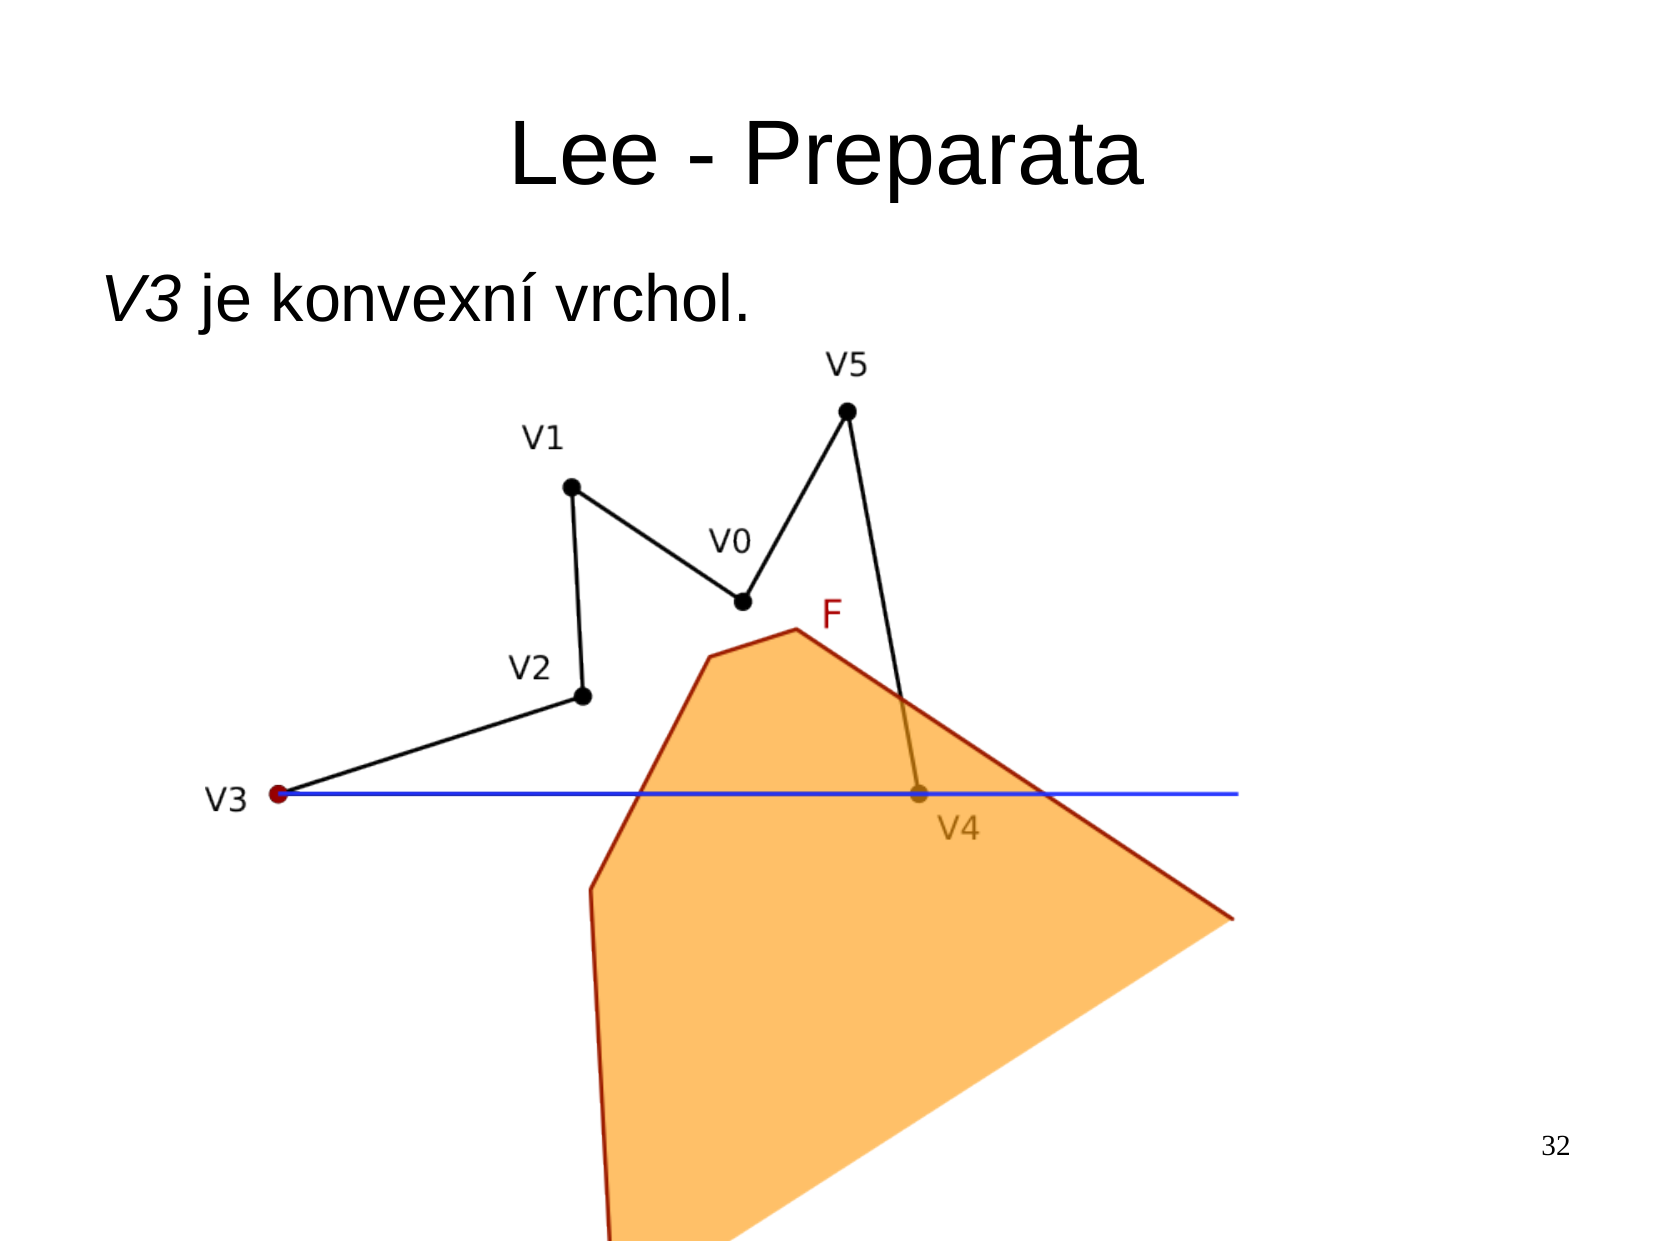

# Lee - Preparata
V3 je konvexní vrchol.
32